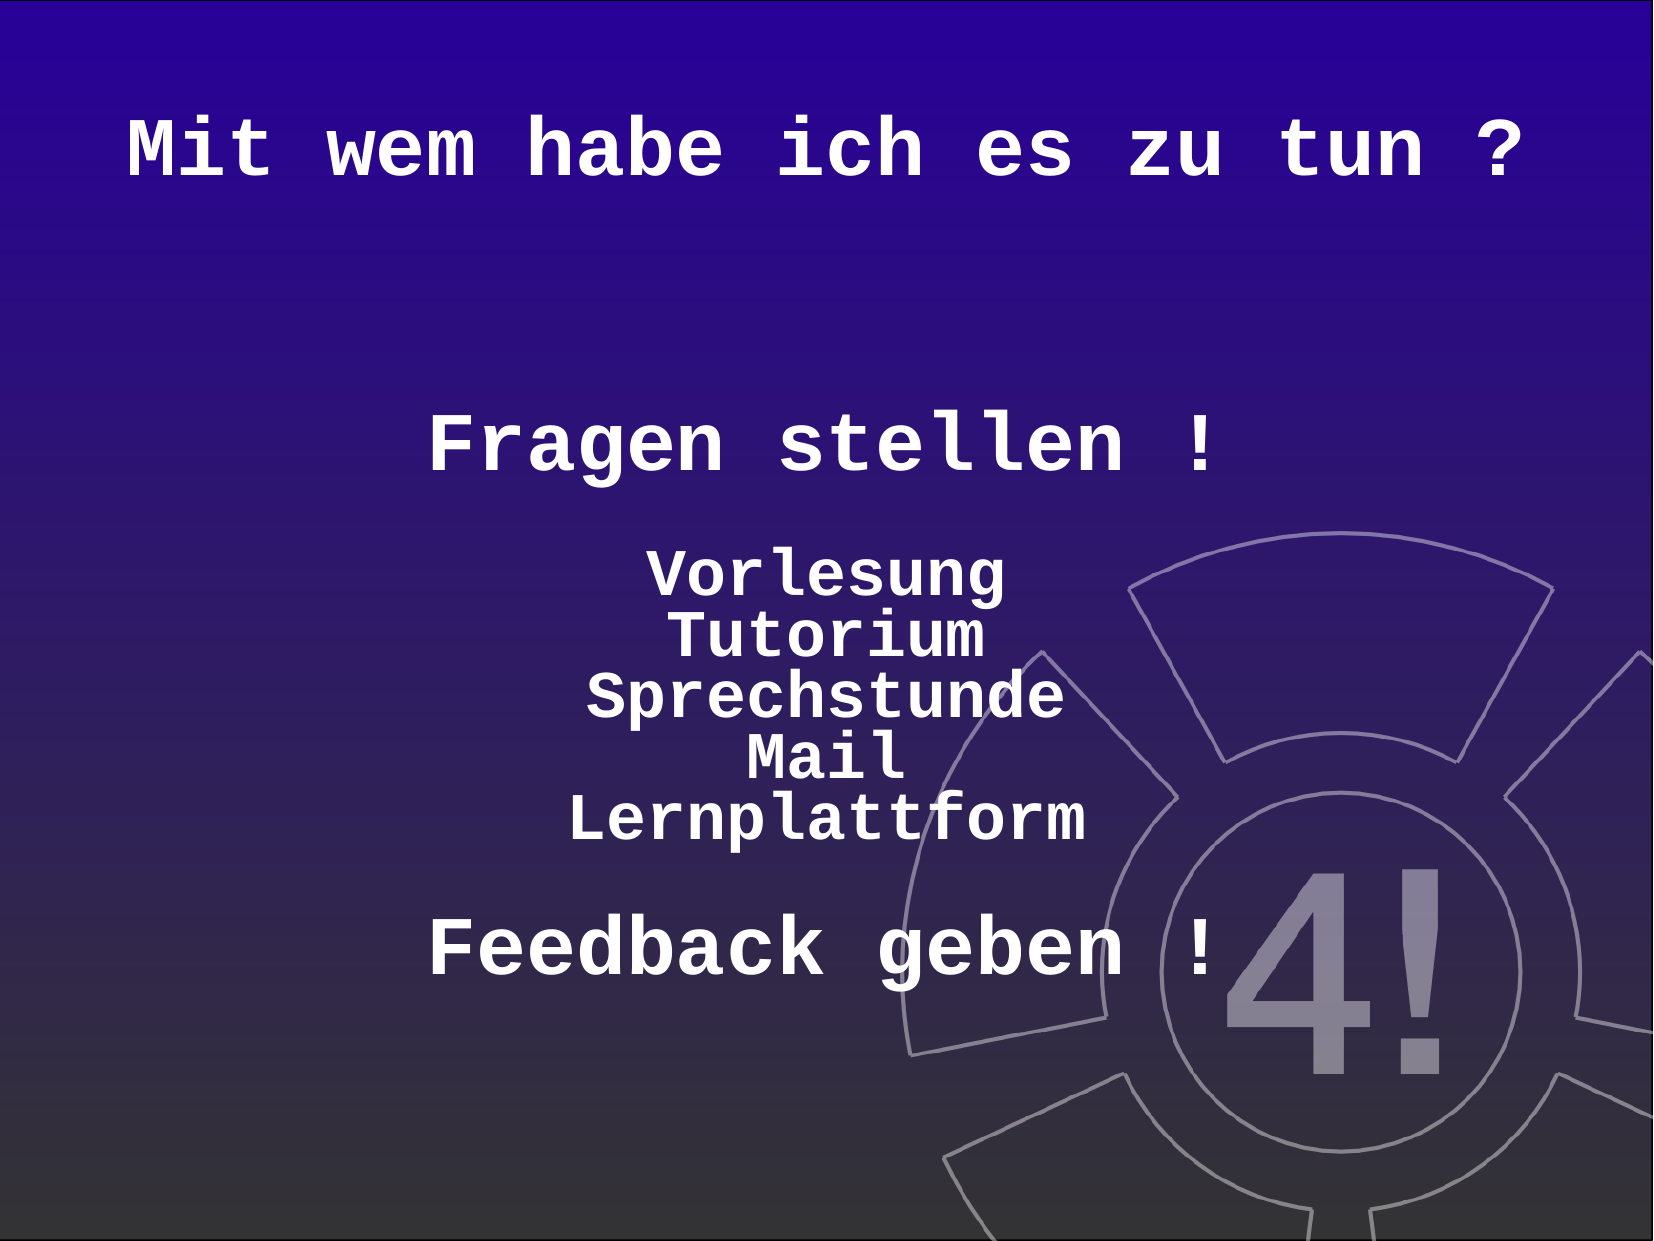

# Mit wem habe ich es zu tun ?
Fragen stellen !
Vorlesung
Tutorium
Sprechstunde
Mail
Lernplattform
Feedback geben !